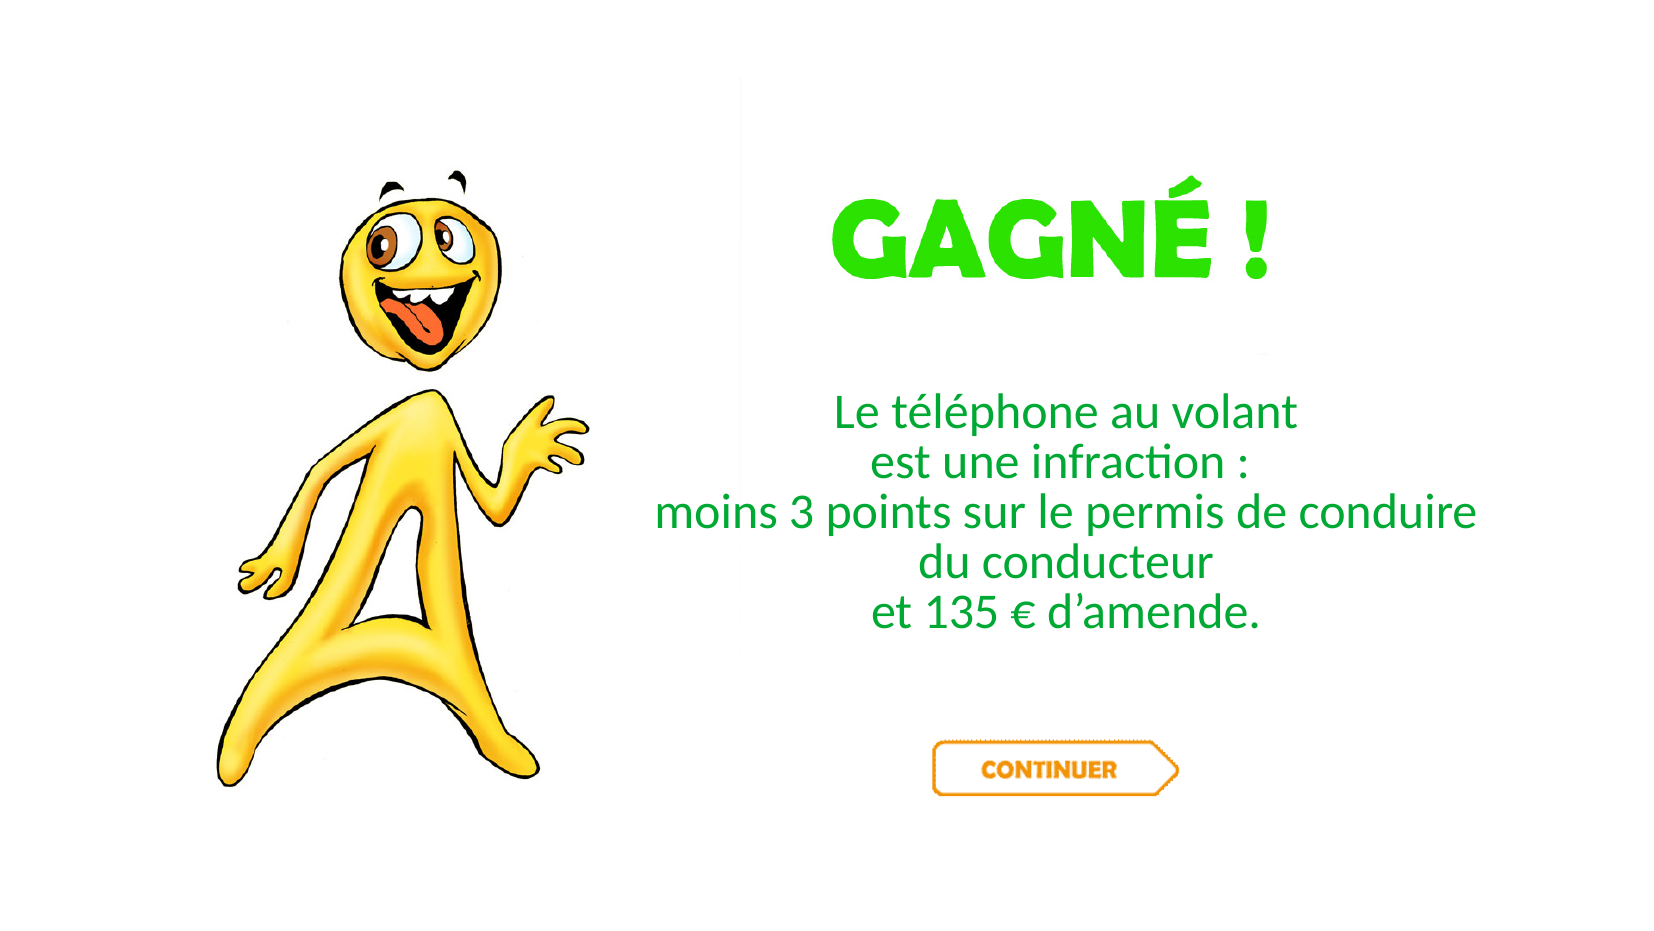

Le téléphone au volant
est une infraction :
moins 3 points sur le permis de conduire du conducteur
et 135 € d’amende.